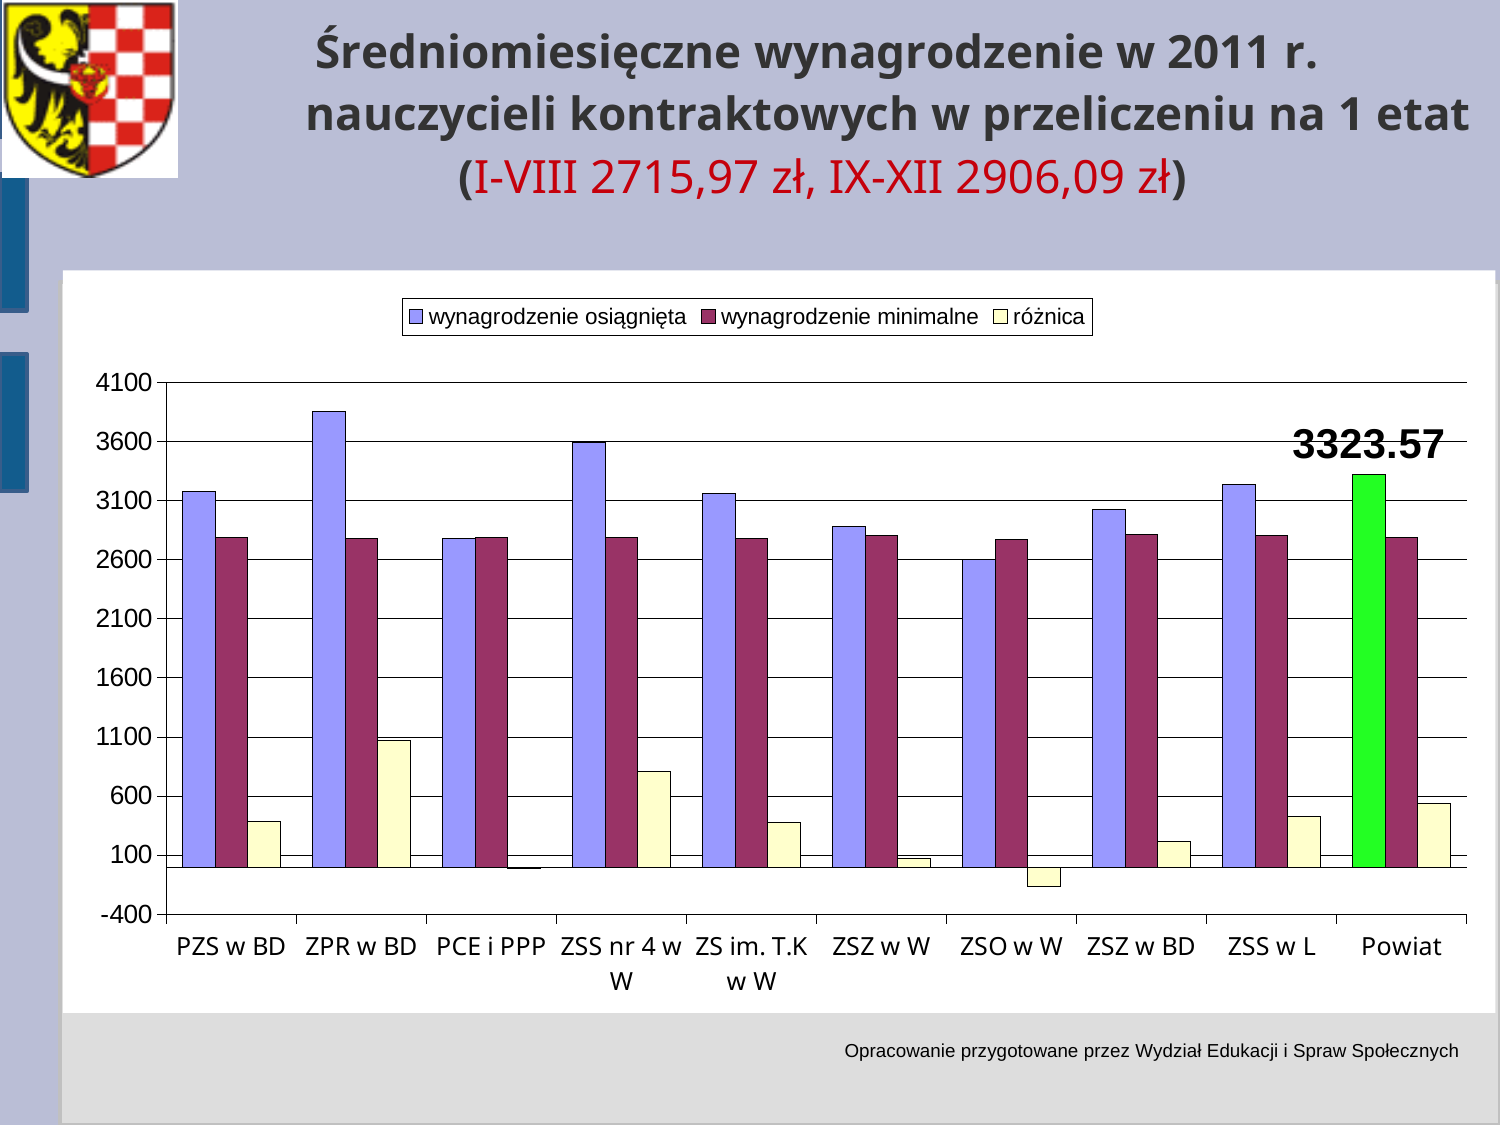

# Średniomiesięczne wynagrodzenie w 2011 r. nauczycieli kontraktowych w przeliczeniu na 1 etat (I-VIII 2715,97 zł, IX-XII 2906,09 zł)
### Chart
| Category | wynagrodzenie osiągnięta | wynagrodzenie minimalne | różnica |
|---|---|---|---|
| PZS w BD | 3172.41 | 2783.43 | 388.99 |
| ZPR w BD | 3852.88 | 2781.57 | 1071.31 |
| PCE i PPP | 2778.52 | 2788.21 | -9.69 |
| ZSS nr 4 w W | 3592.58 | 2786.18 | 806.4 |
| ZS im. T.K w W | 3155.94 | 2778.18 | 377.76 |
| ZSZ w W | 2882.43 | 2808.04 | 74.39 |
| ZSO w W | 2603.2 | 2767.92 | -164.72 |
| ZSZ w BD | 3025.52 | 2809.04 | 216.48 |
| ZSS w L | 3233.28 | 2802.26 | 431.02 |
| Powiat | 3323.57 | 2785.62 | 537.94 |Opracowanie przygotowane przez Wydział Edukacji i Spraw Społecznych